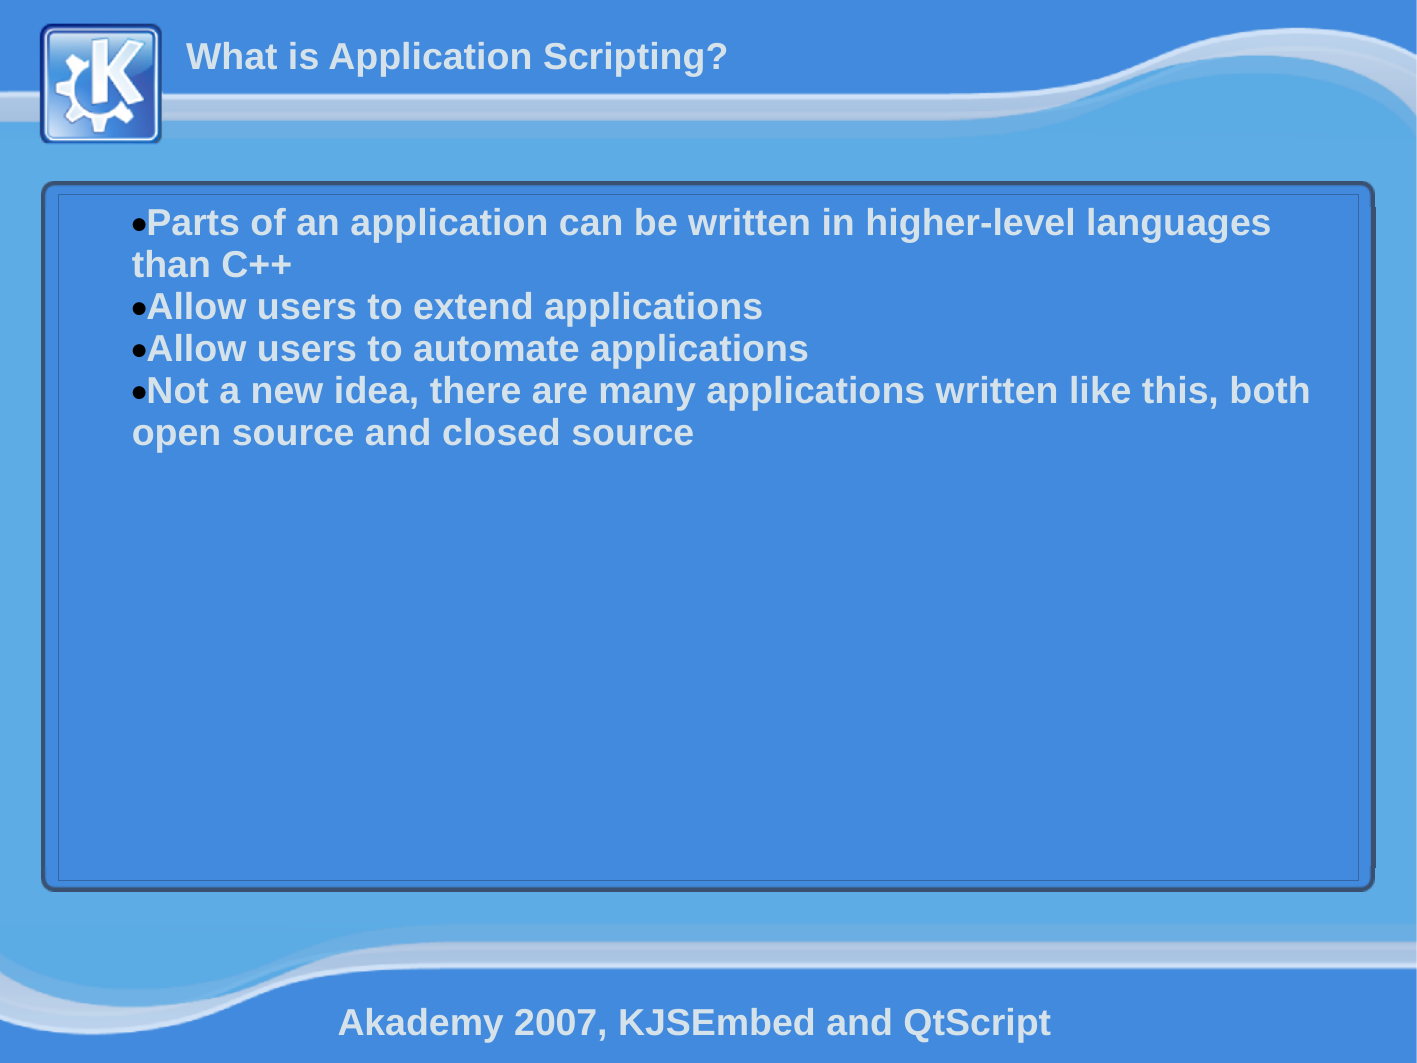

What is Application Scripting?
Parts of an application can be written in higher-level languages than C++
Allow users to extend applications
Allow users to automate applications
Not a new idea, there are many applications written like this, both open source and closed source